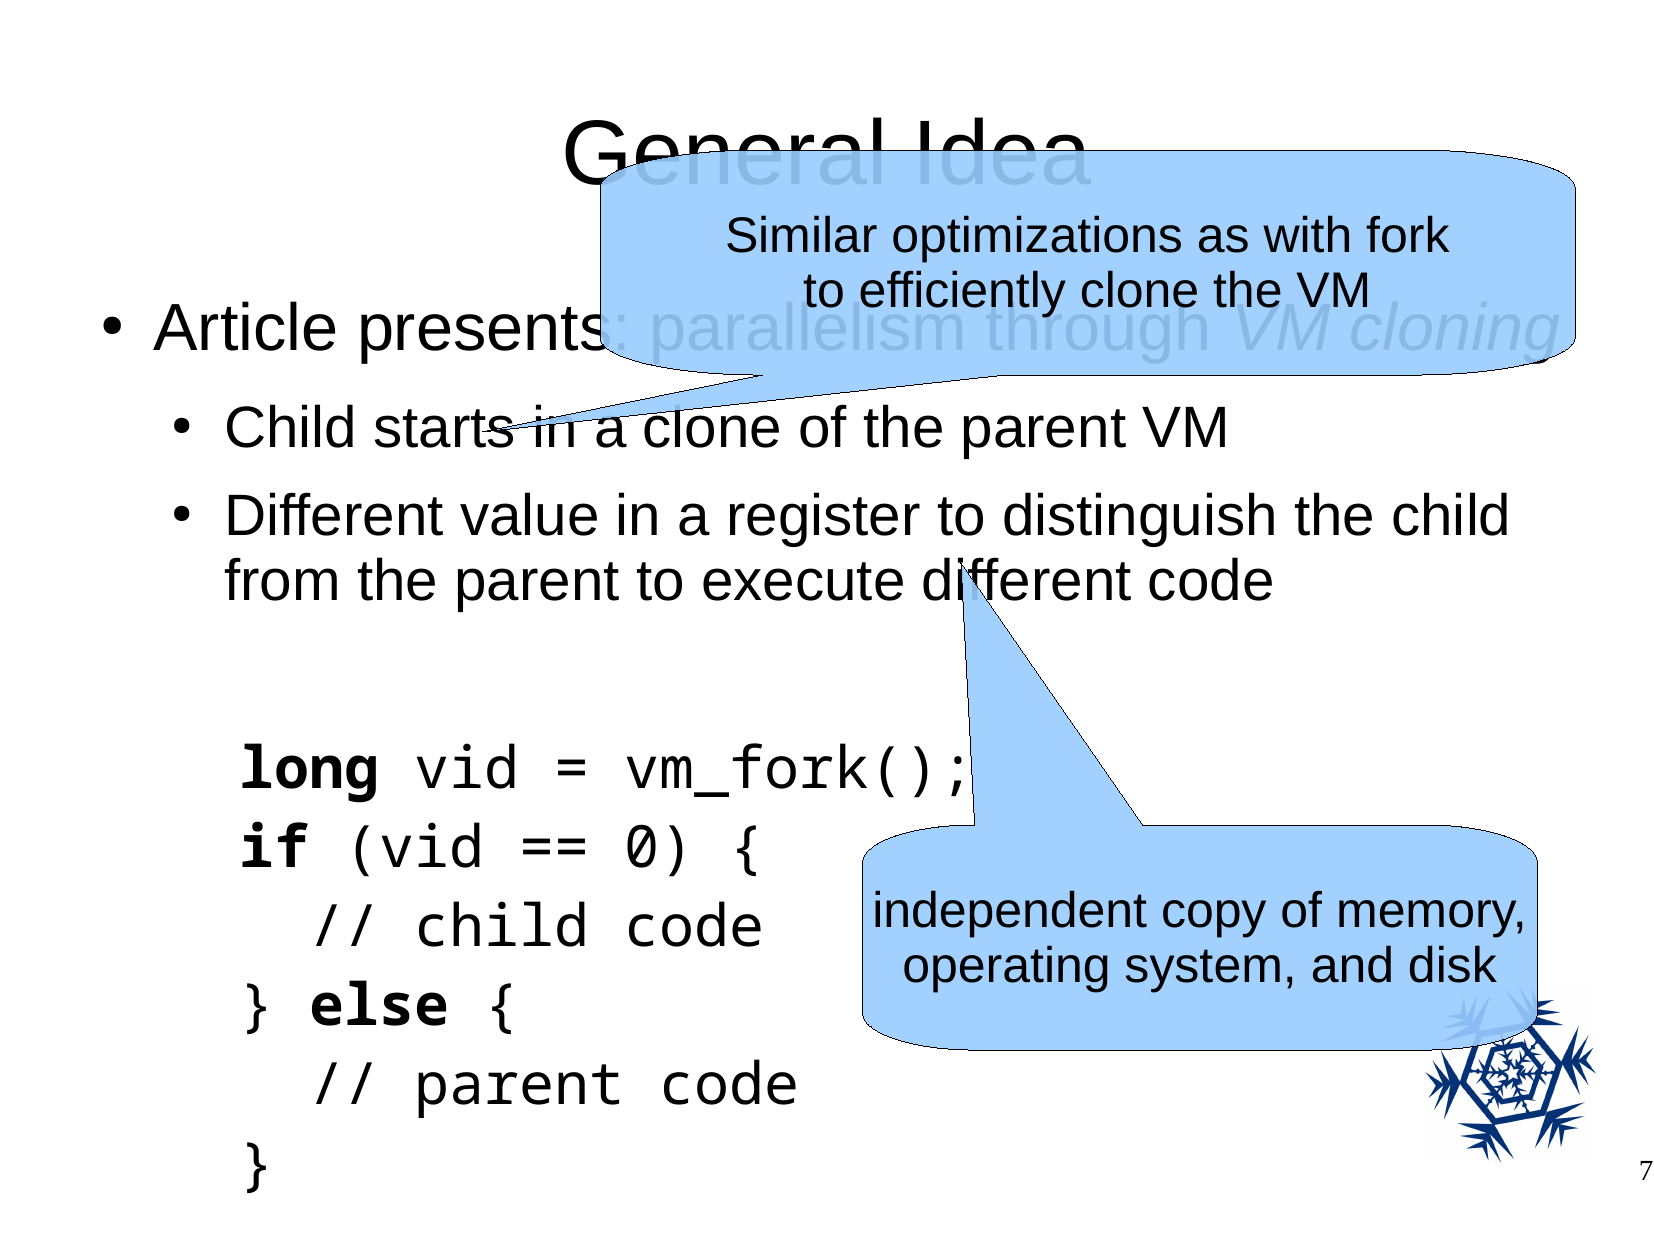

# General Idea
Similar optimizations as with fork
to efficiently clone the VM
Article presents: parallelism through VM cloning
Child starts in a clone of the parent VM
Different value in a register to distinguish the child from the parent to execute different code
long vid = vm_fork();
if (vid == 0) {
 // child code
} else {
 // parent code
}
independent copy of memory,
operating system, and disk
7